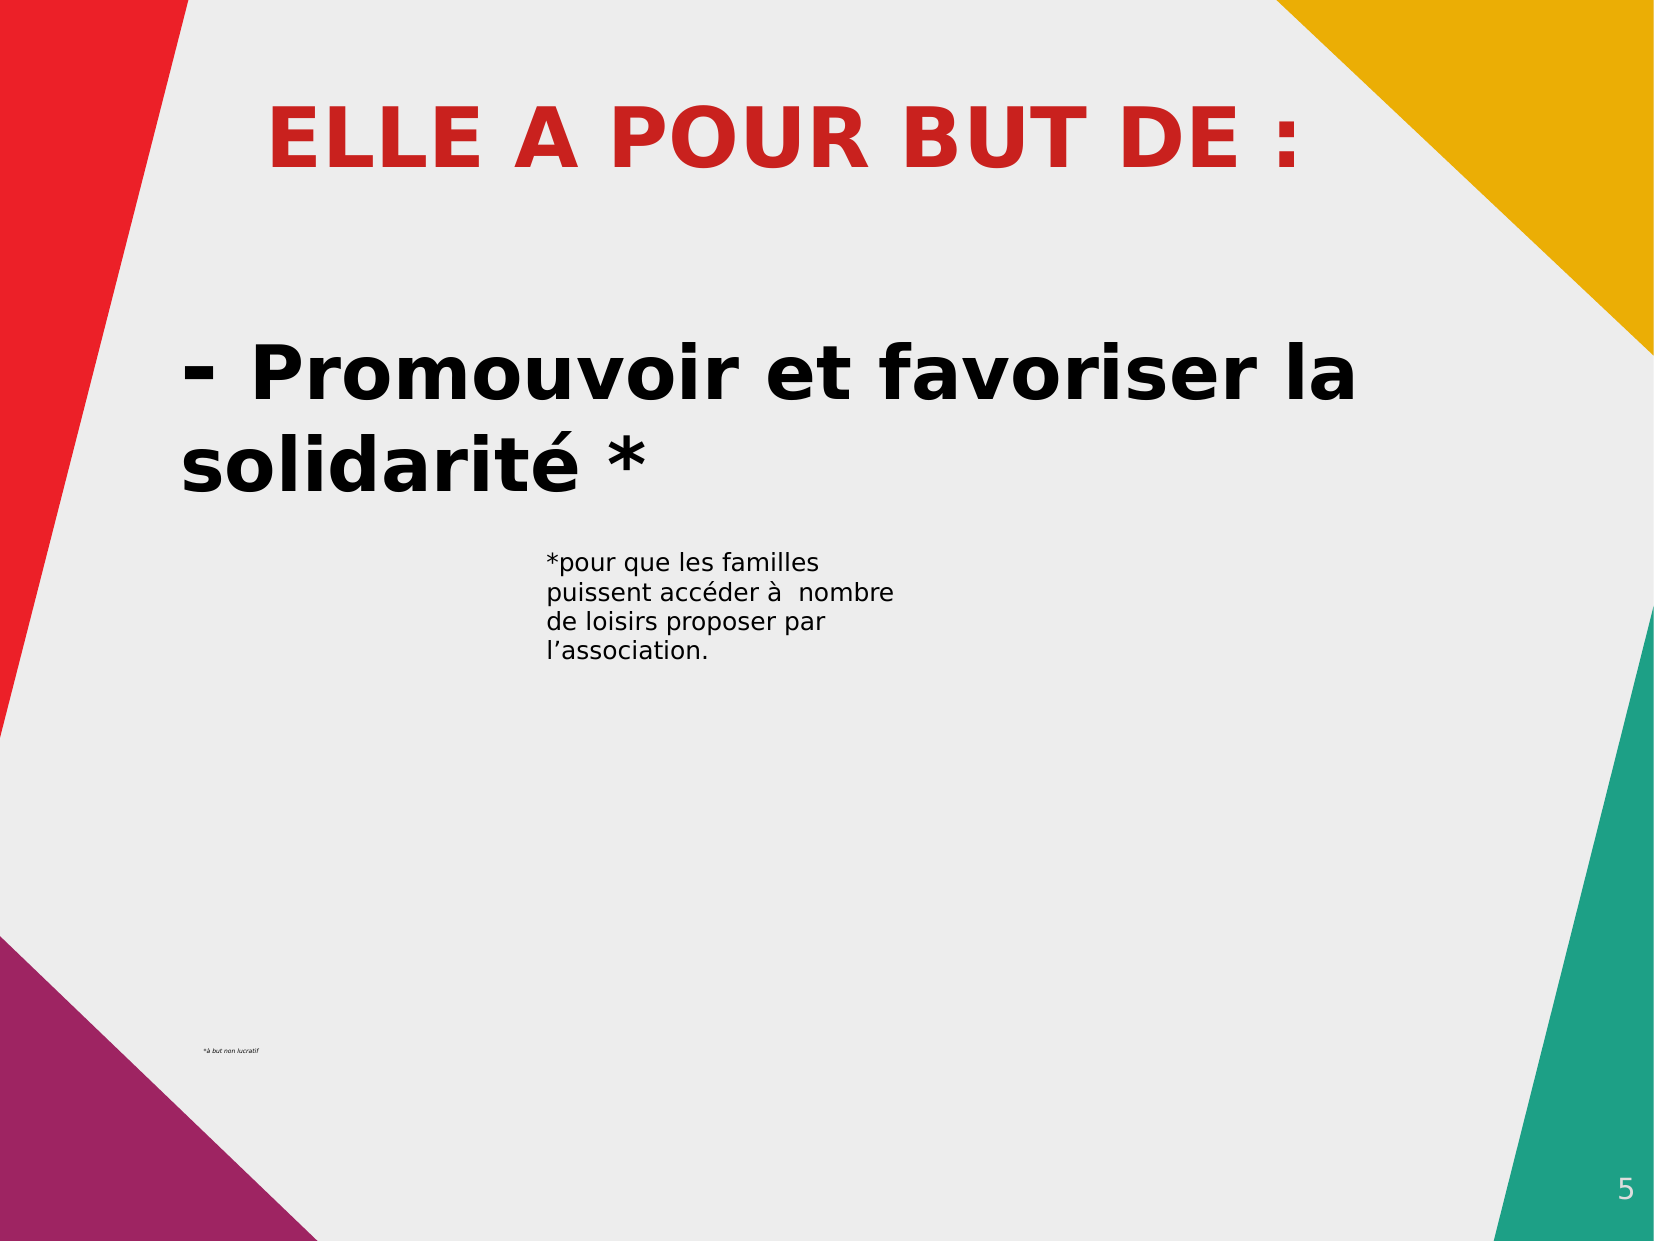

ELLE A POUR BUT DE :
- Promouvoir et favoriser la solidarité *
*pour que les familles puissent accéder à nombre de loisirs proposer par l’association.
*à but non lucratif
5